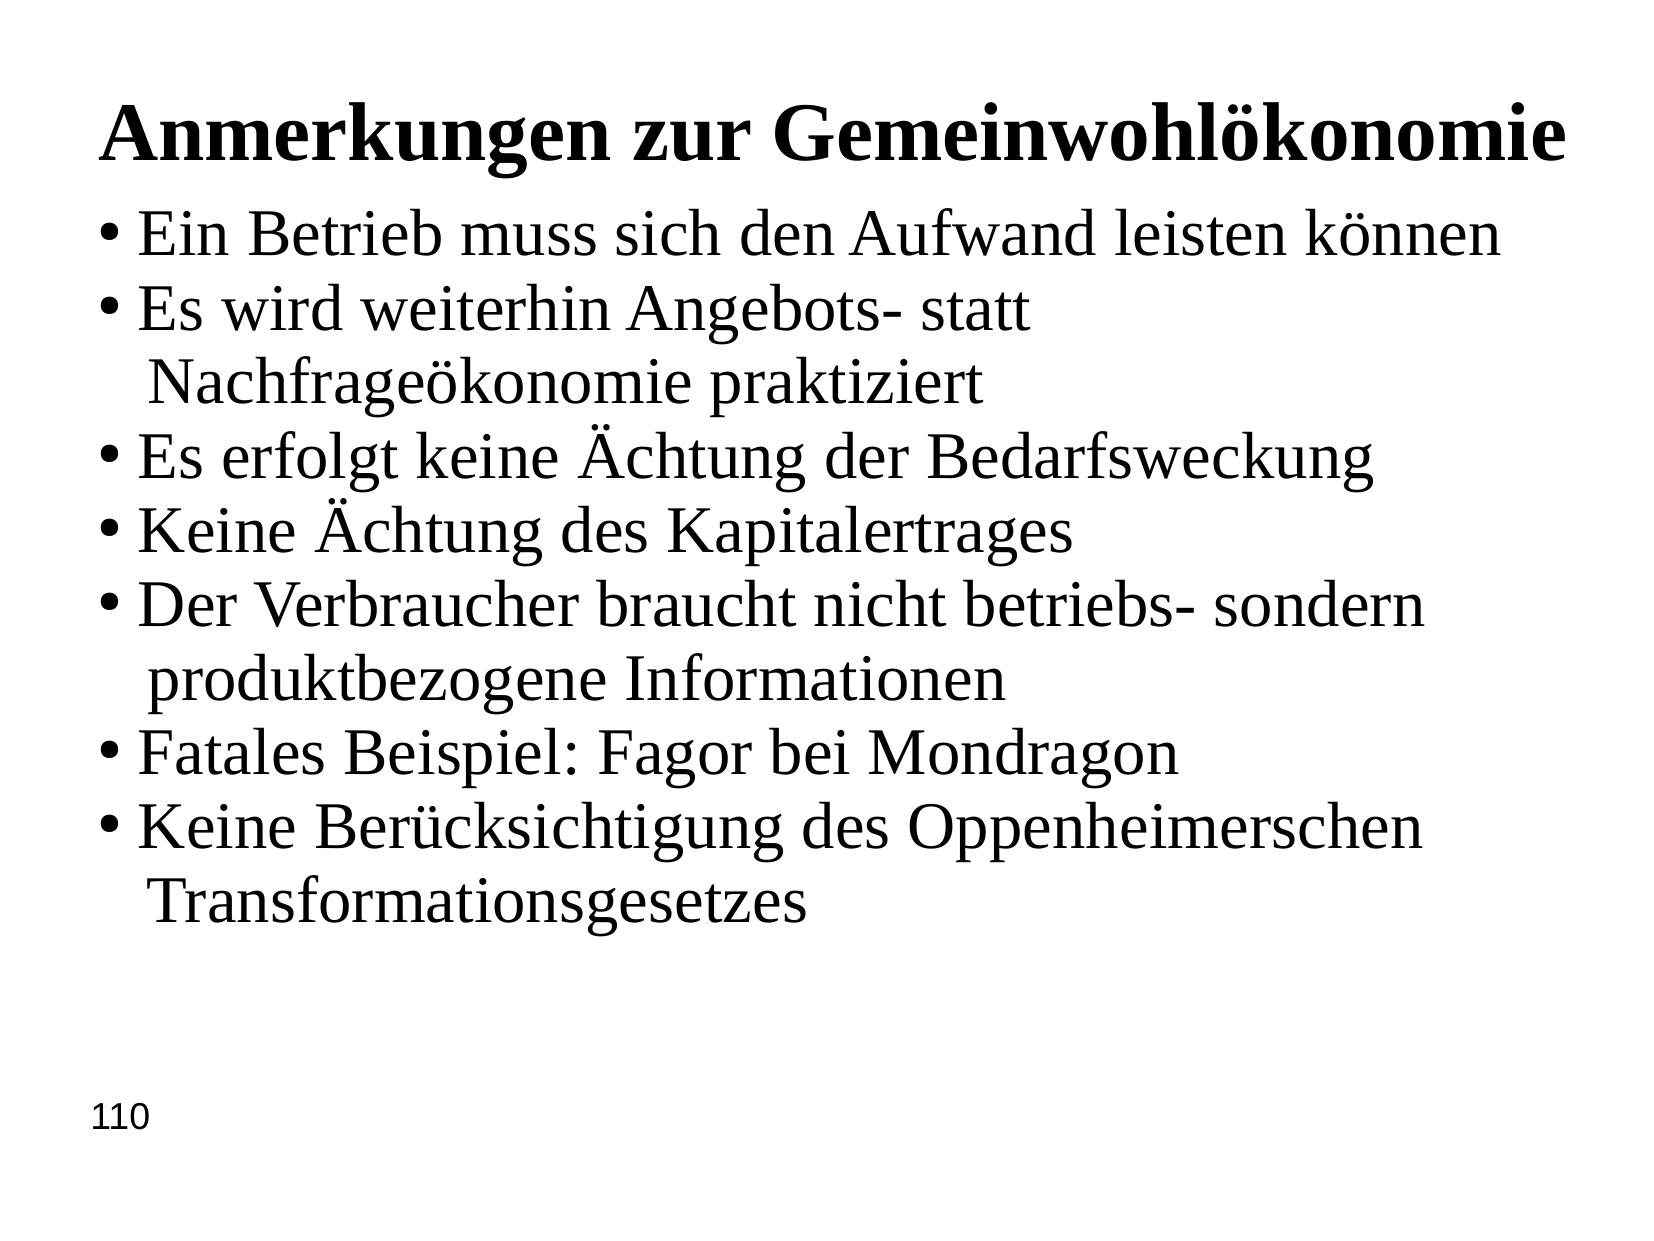

Anmerkungen zur Gemeinwohlökonomie
 Ein Betrieb muss sich den Aufwand leisten können
 Es wird weiterhin Angebots- statt Nachfrageökonomie praktiziert
 Es erfolgt keine Ächtung der Bedarfsweckung
 Keine Ächtung des Kapitalertrages
 Der Verbraucher braucht nicht betriebs- sondern produktbezogene Informationen
 Fatales Beispiel: Fagor bei Mondragon
 Keine Berücksichtigung des Oppenheimerschen Transformationsgesetzes